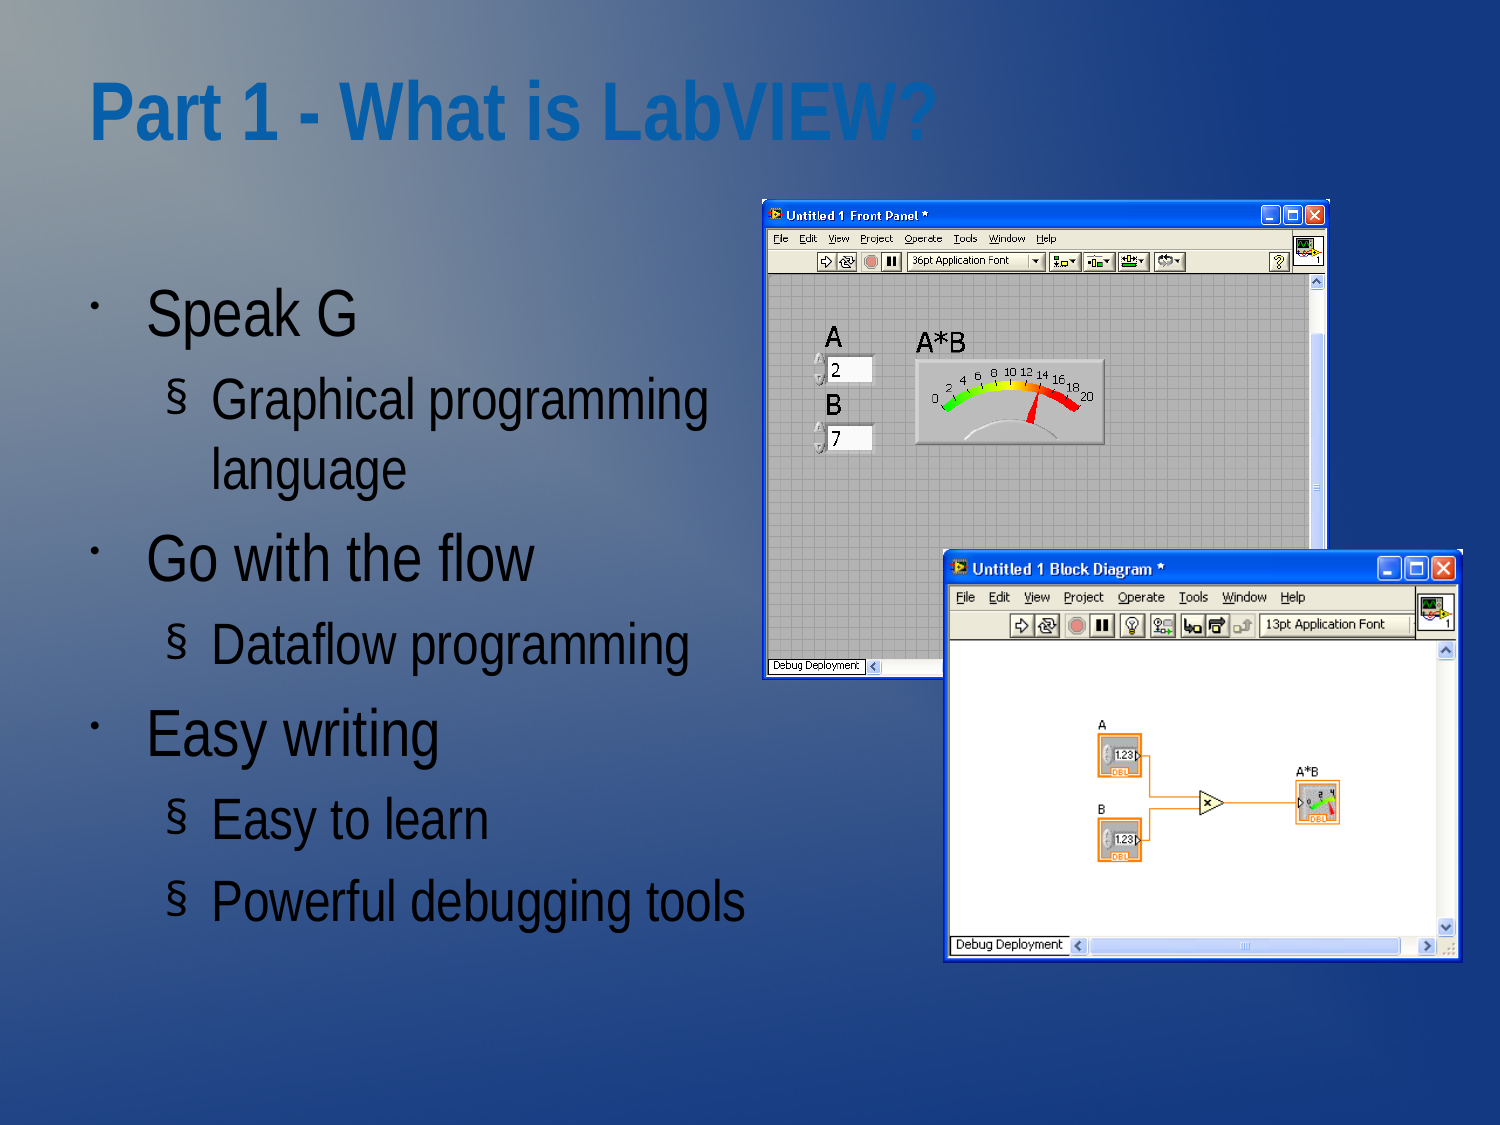

# Part 1 - What is LabVIEW?
Speak G
Graphical programming language
Go with the flow
Dataflow programming
Easy writing
Easy to learn
Powerful debugging tools